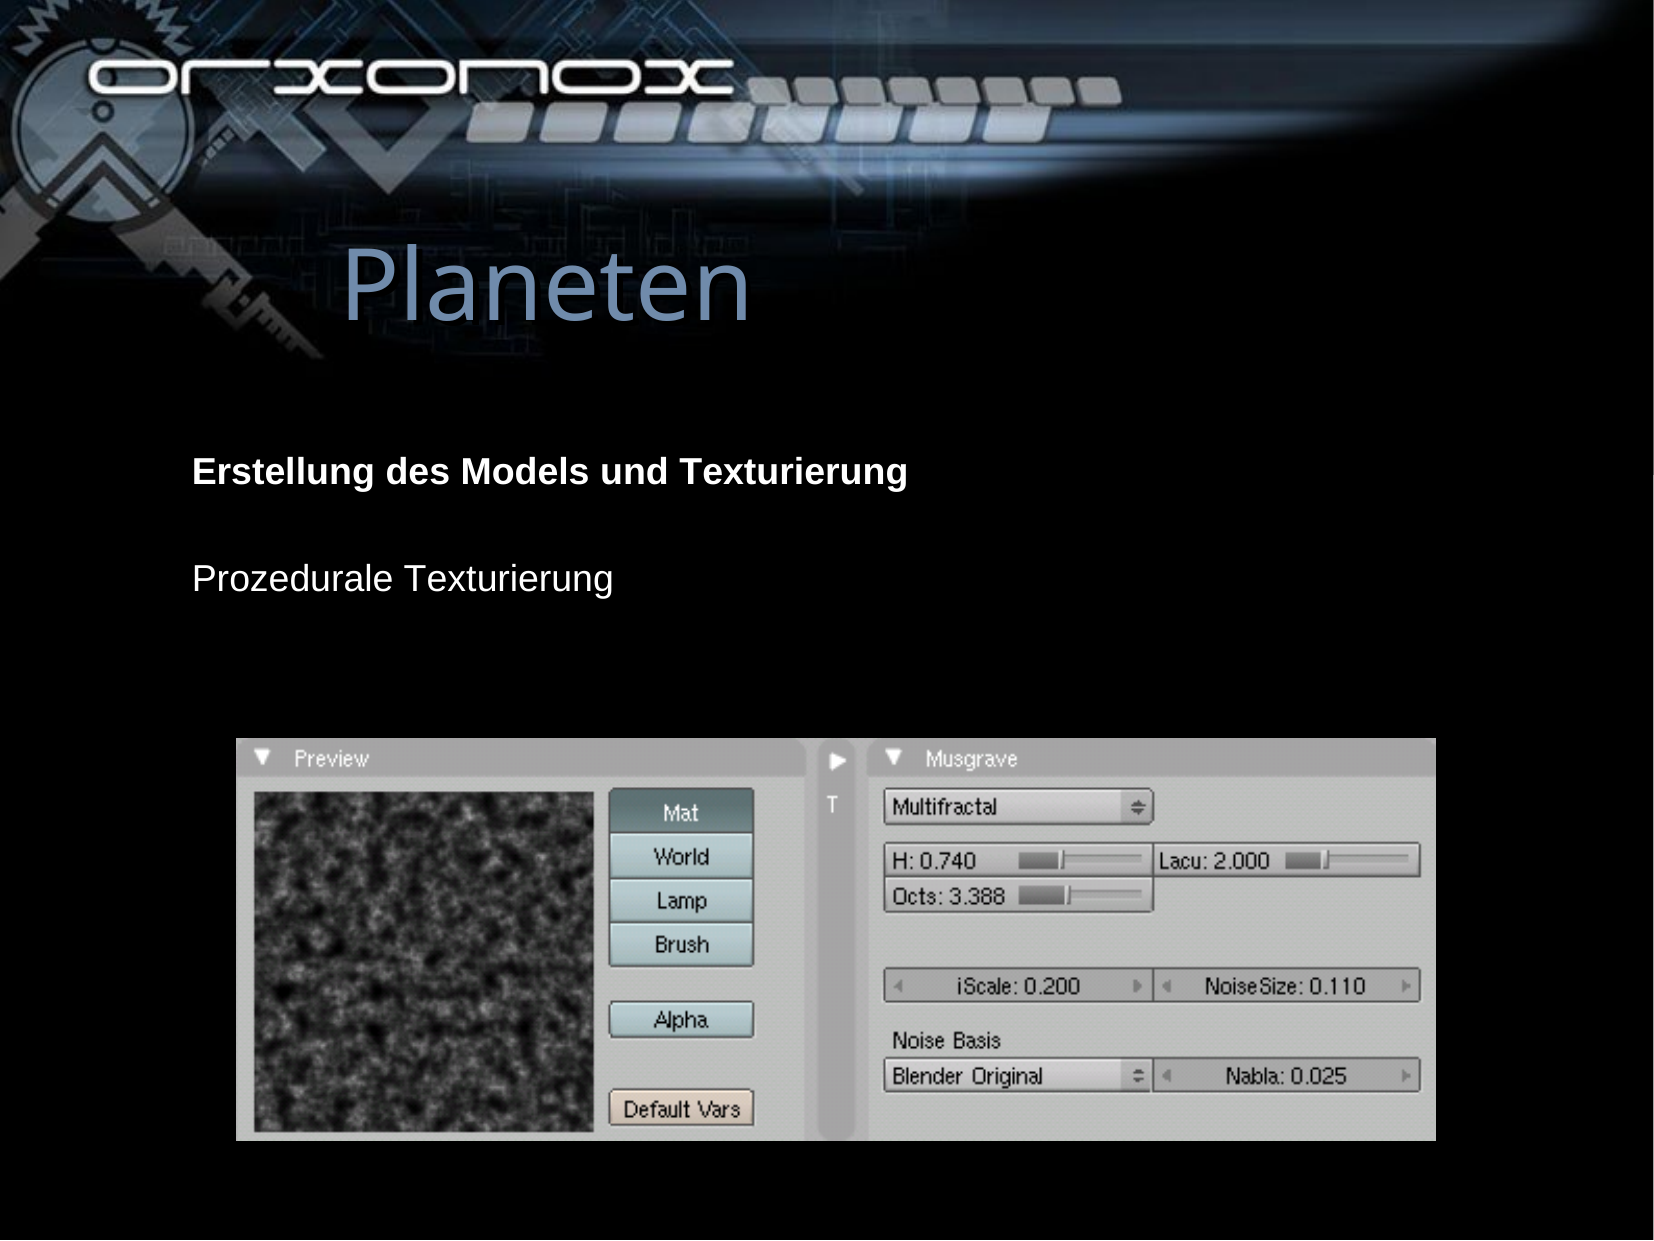

Planeten
Erstellung des Models und Texturierung
Prozedurale Texturierung